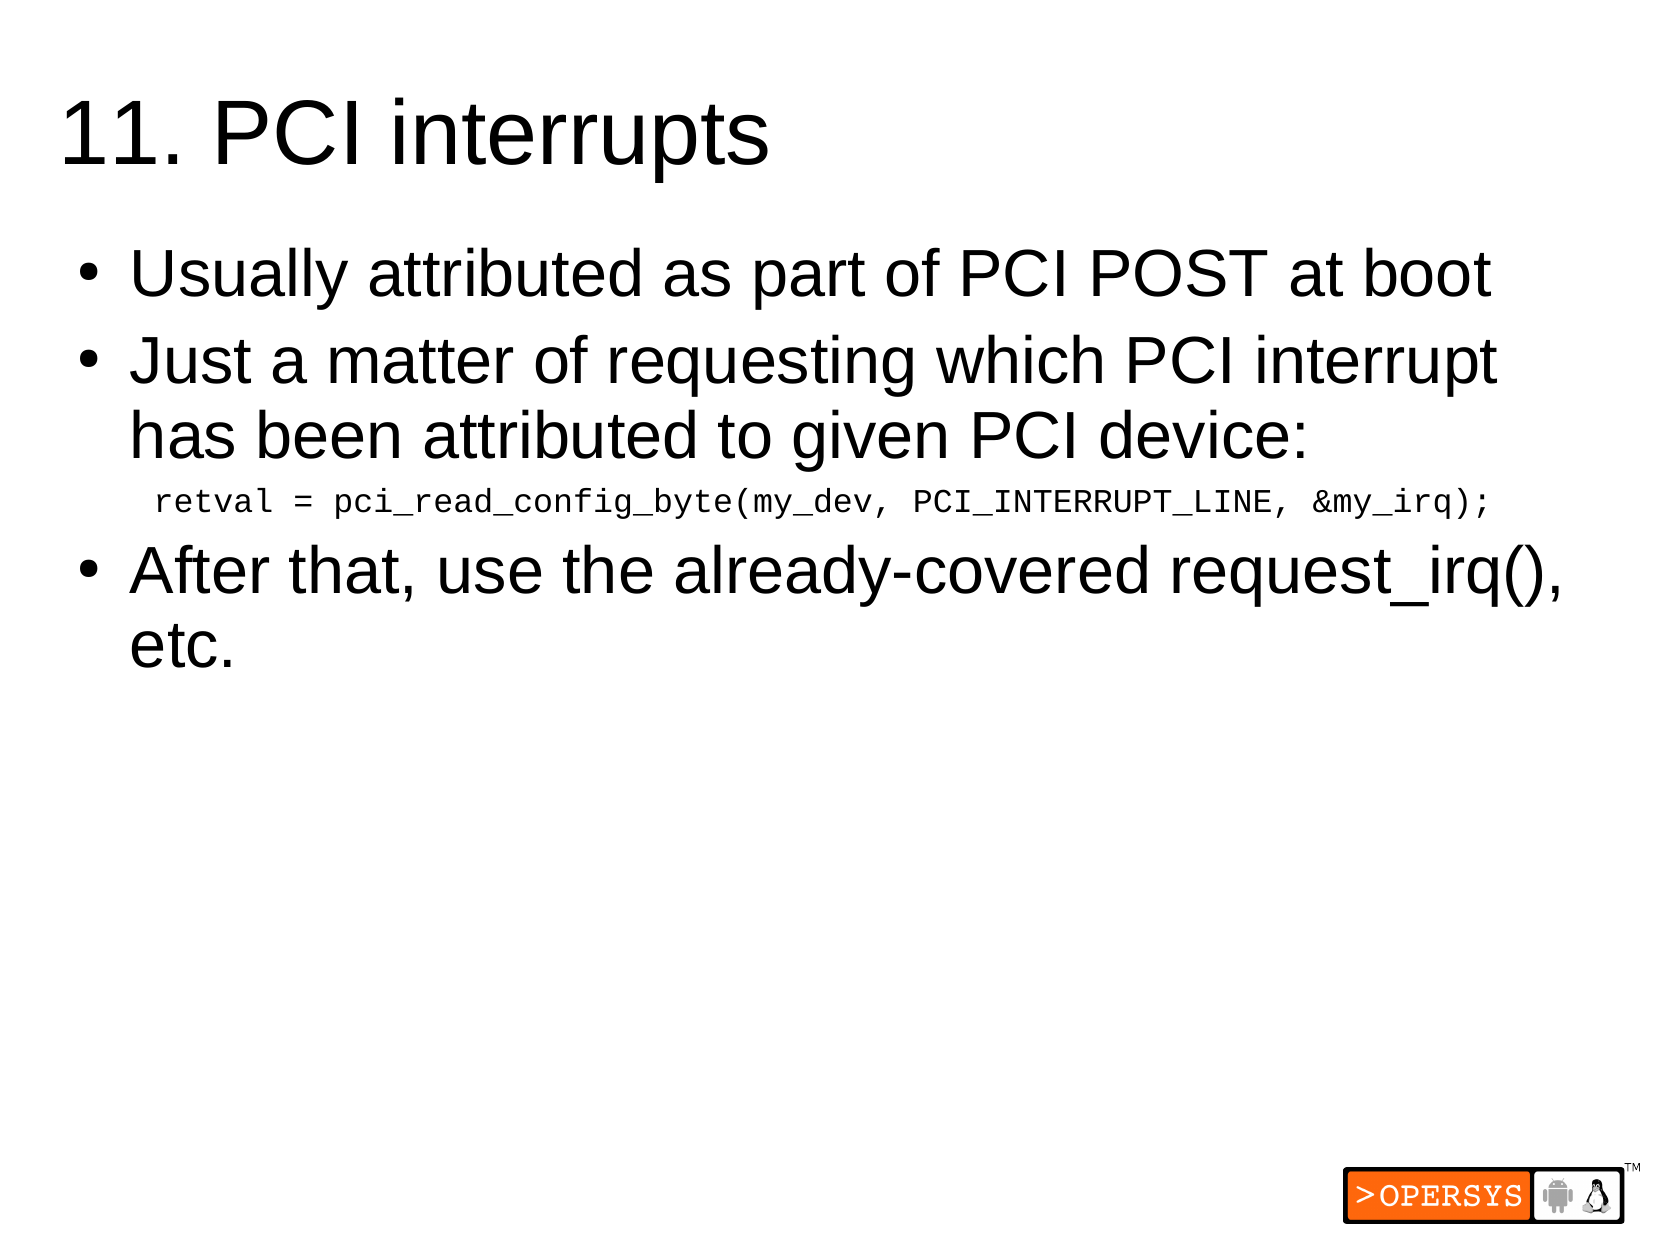

# 11. PCI interrupts
Usually attributed as part of PCI POST at boot
Just a matter of requesting which PCI interrupt has been attributed to given PCI device:
retval = pci_read_config_byte(my_dev, PCI_INTERRUPT_LINE, &my_irq);
After that, use the already-covered request_irq(), etc.